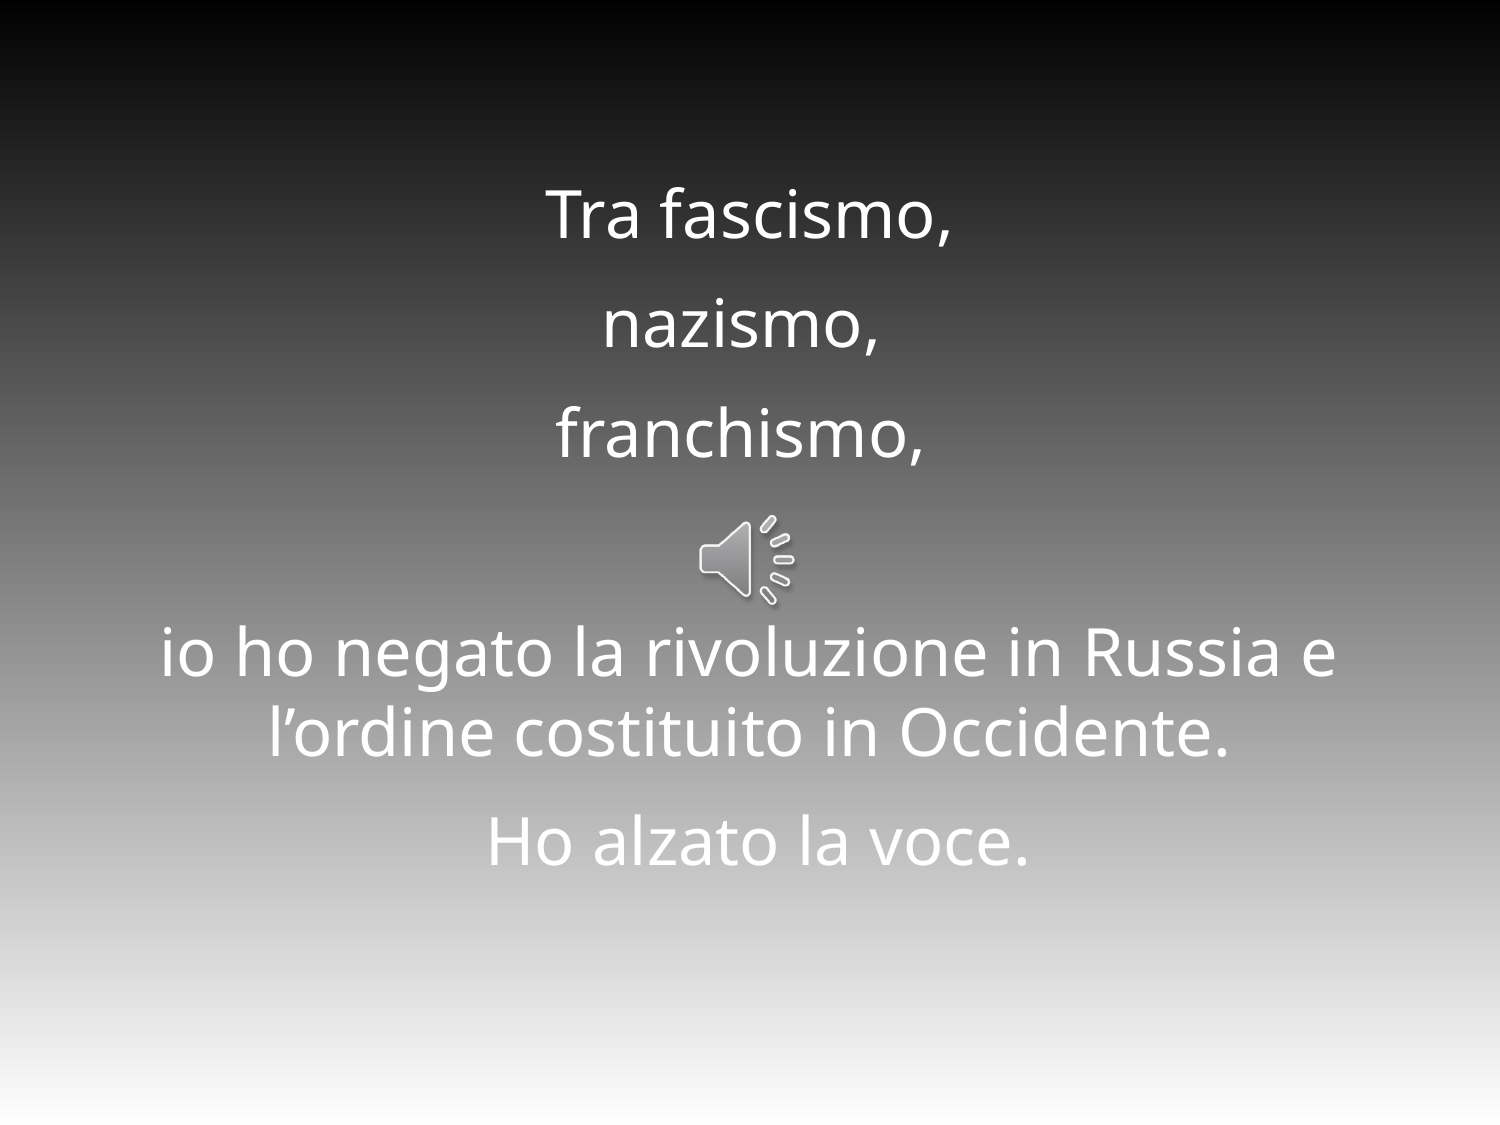

# Tra fascismo,
nazismo,
franchismo,
io ho negato la rivoluzione in Russia e l’ordine costituito in Occidente.
 Ho alzato la voce.